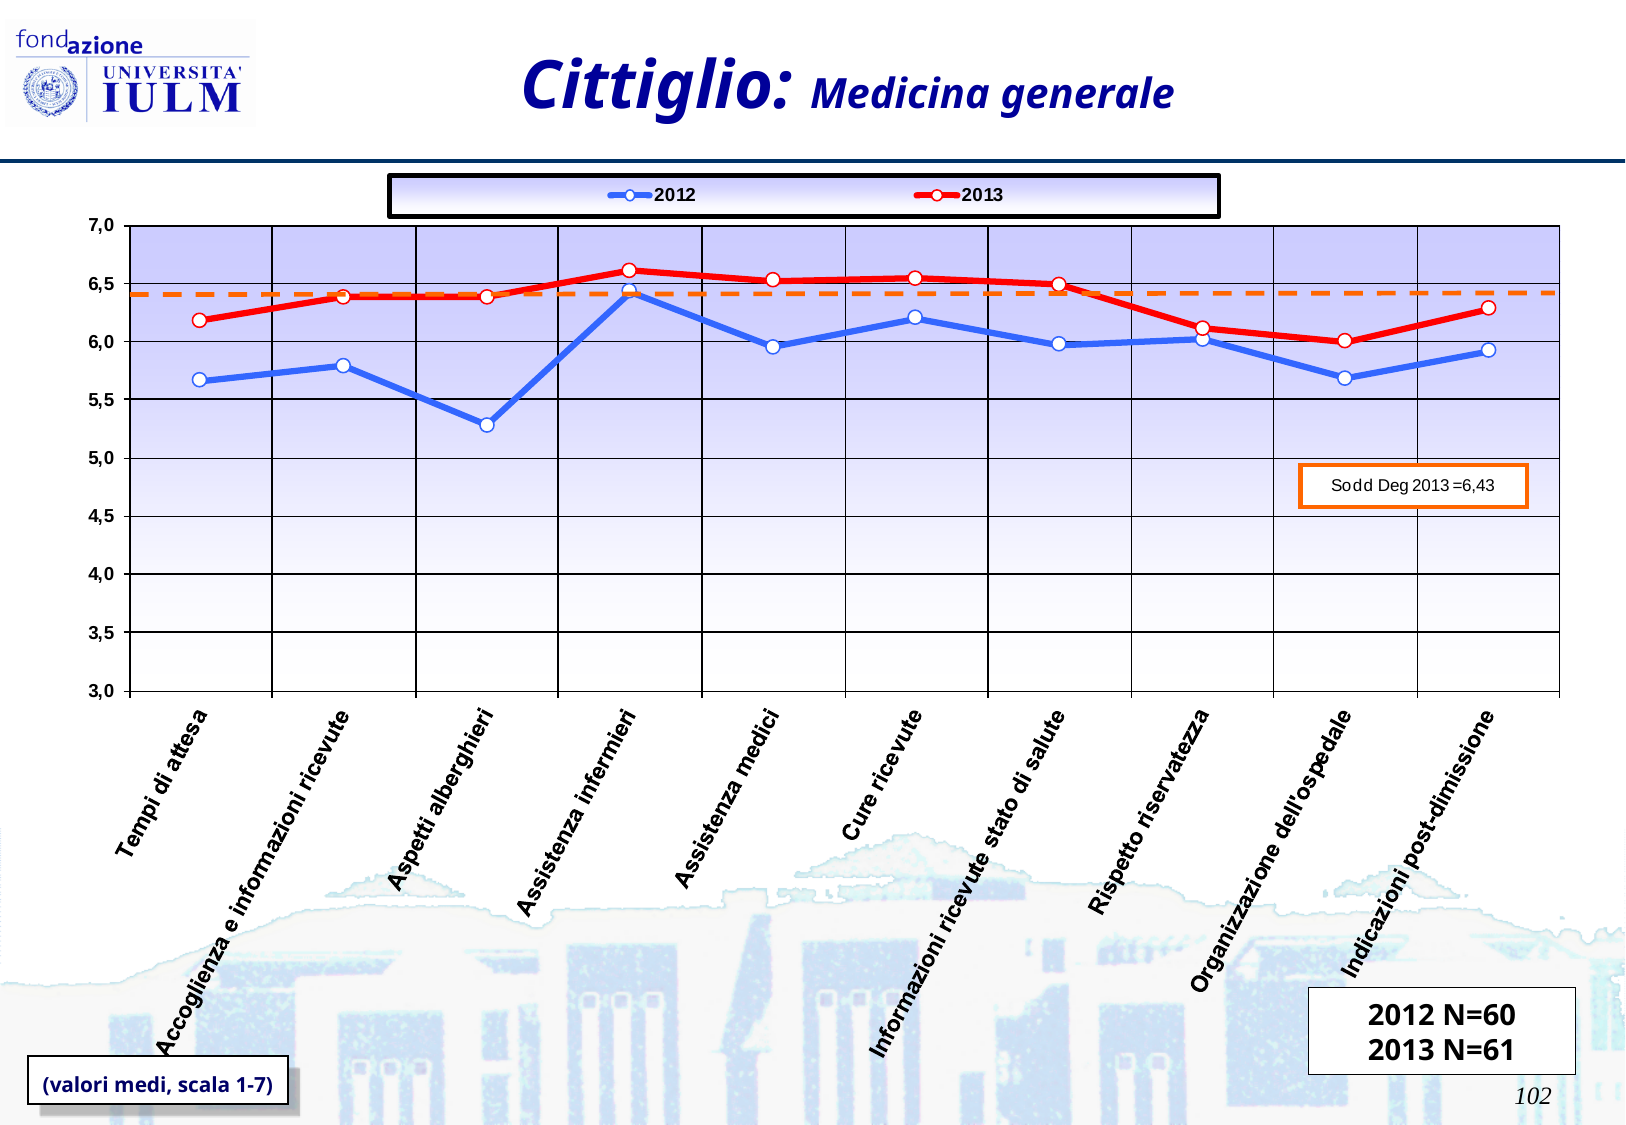

Cittiglio: Medicina generale
2012 N=60
2013 N=61
(valori medi, scala 1-7)